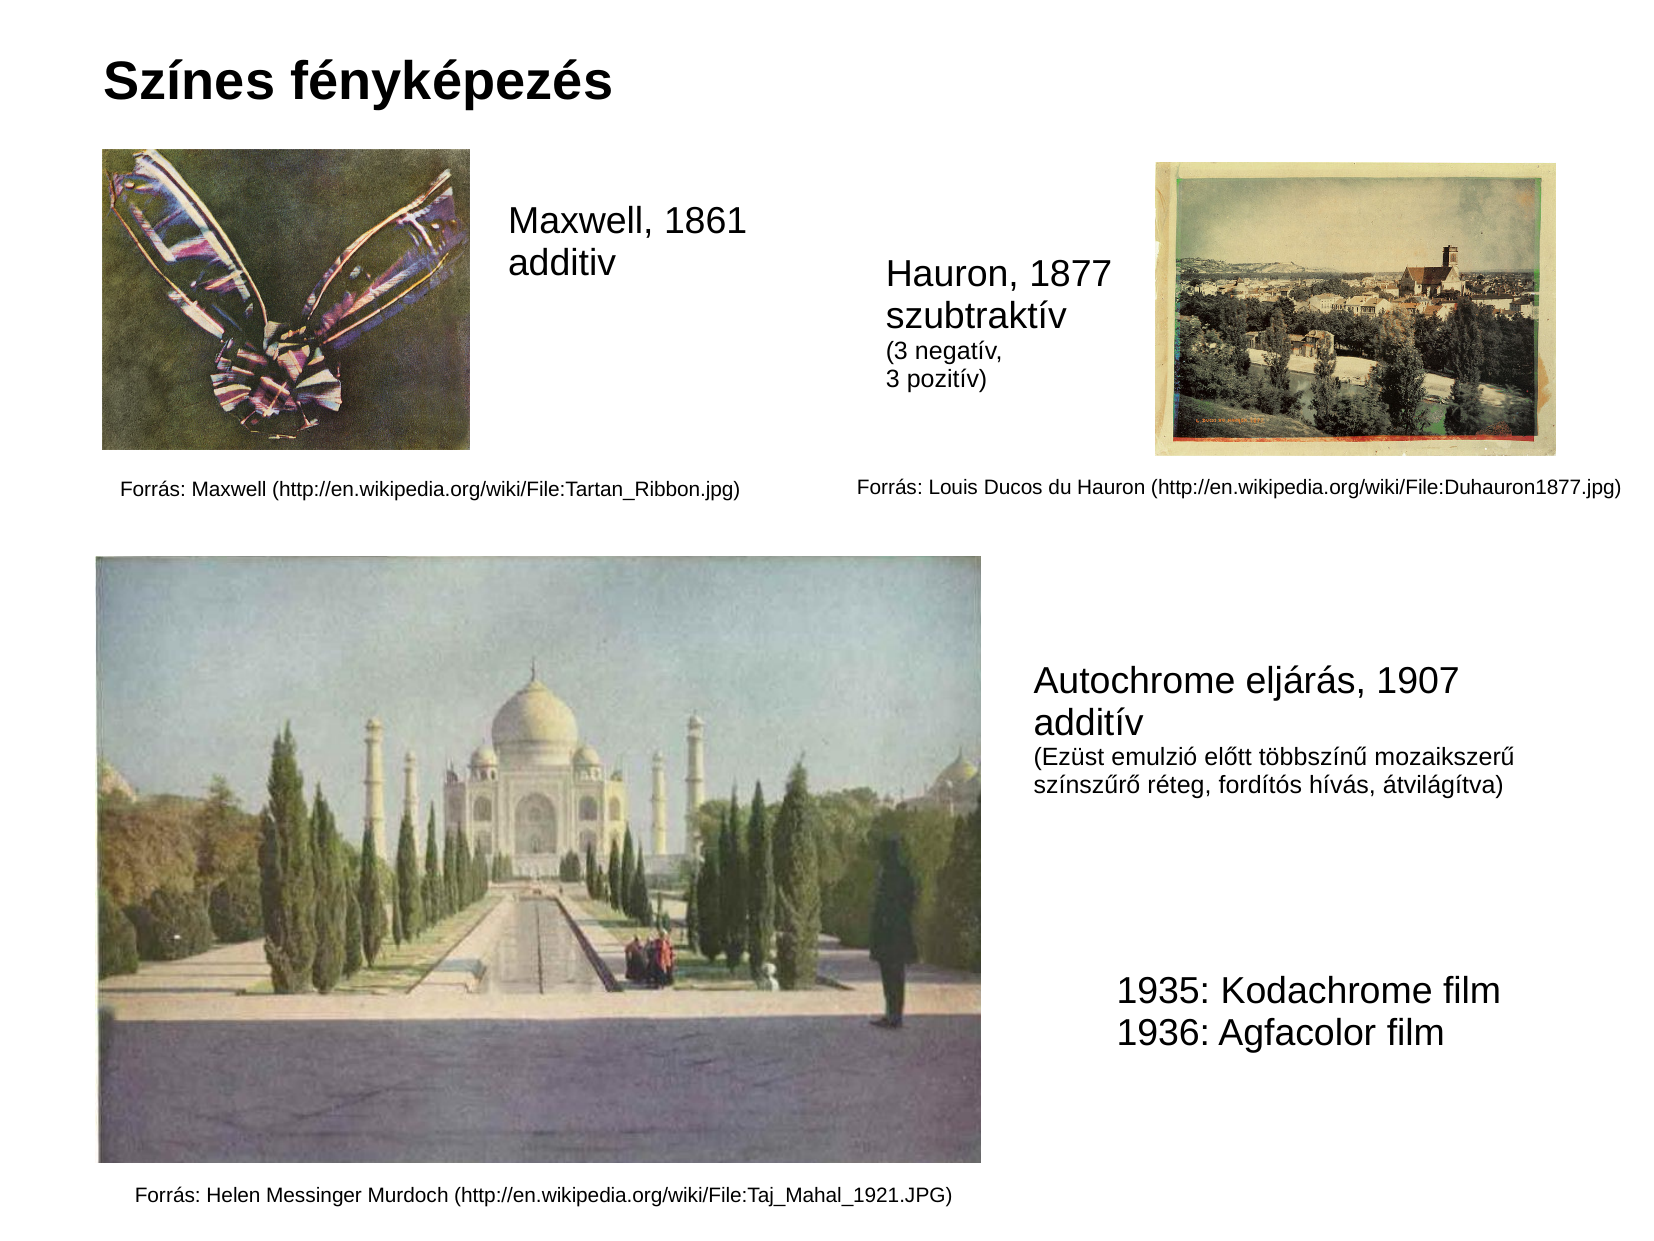

Színes fényképezés
Maxwell, 1861
additiv
Hauron, 1877
szubtraktív
(3 negatív,
3 pozitív)
Forrás: Louis Ducos du Hauron (http://en.wikipedia.org/wiki/File:Duhauron1877.jpg)
Forrás: Maxwell (http://en.wikipedia.org/wiki/File:Tartan_Ribbon.jpg)
Autochrome eljárás, 1907
additív
(Ezüst emulzió előtt többszínű mozaikszerű
színszűrő réteg, fordítós hívás, átvilágítva)
1935: Kodachrome film
1936: Agfacolor film
Forrás: Helen Messinger Murdoch (http://en.wikipedia.org/wiki/File:Taj_Mahal_1921.JPG)